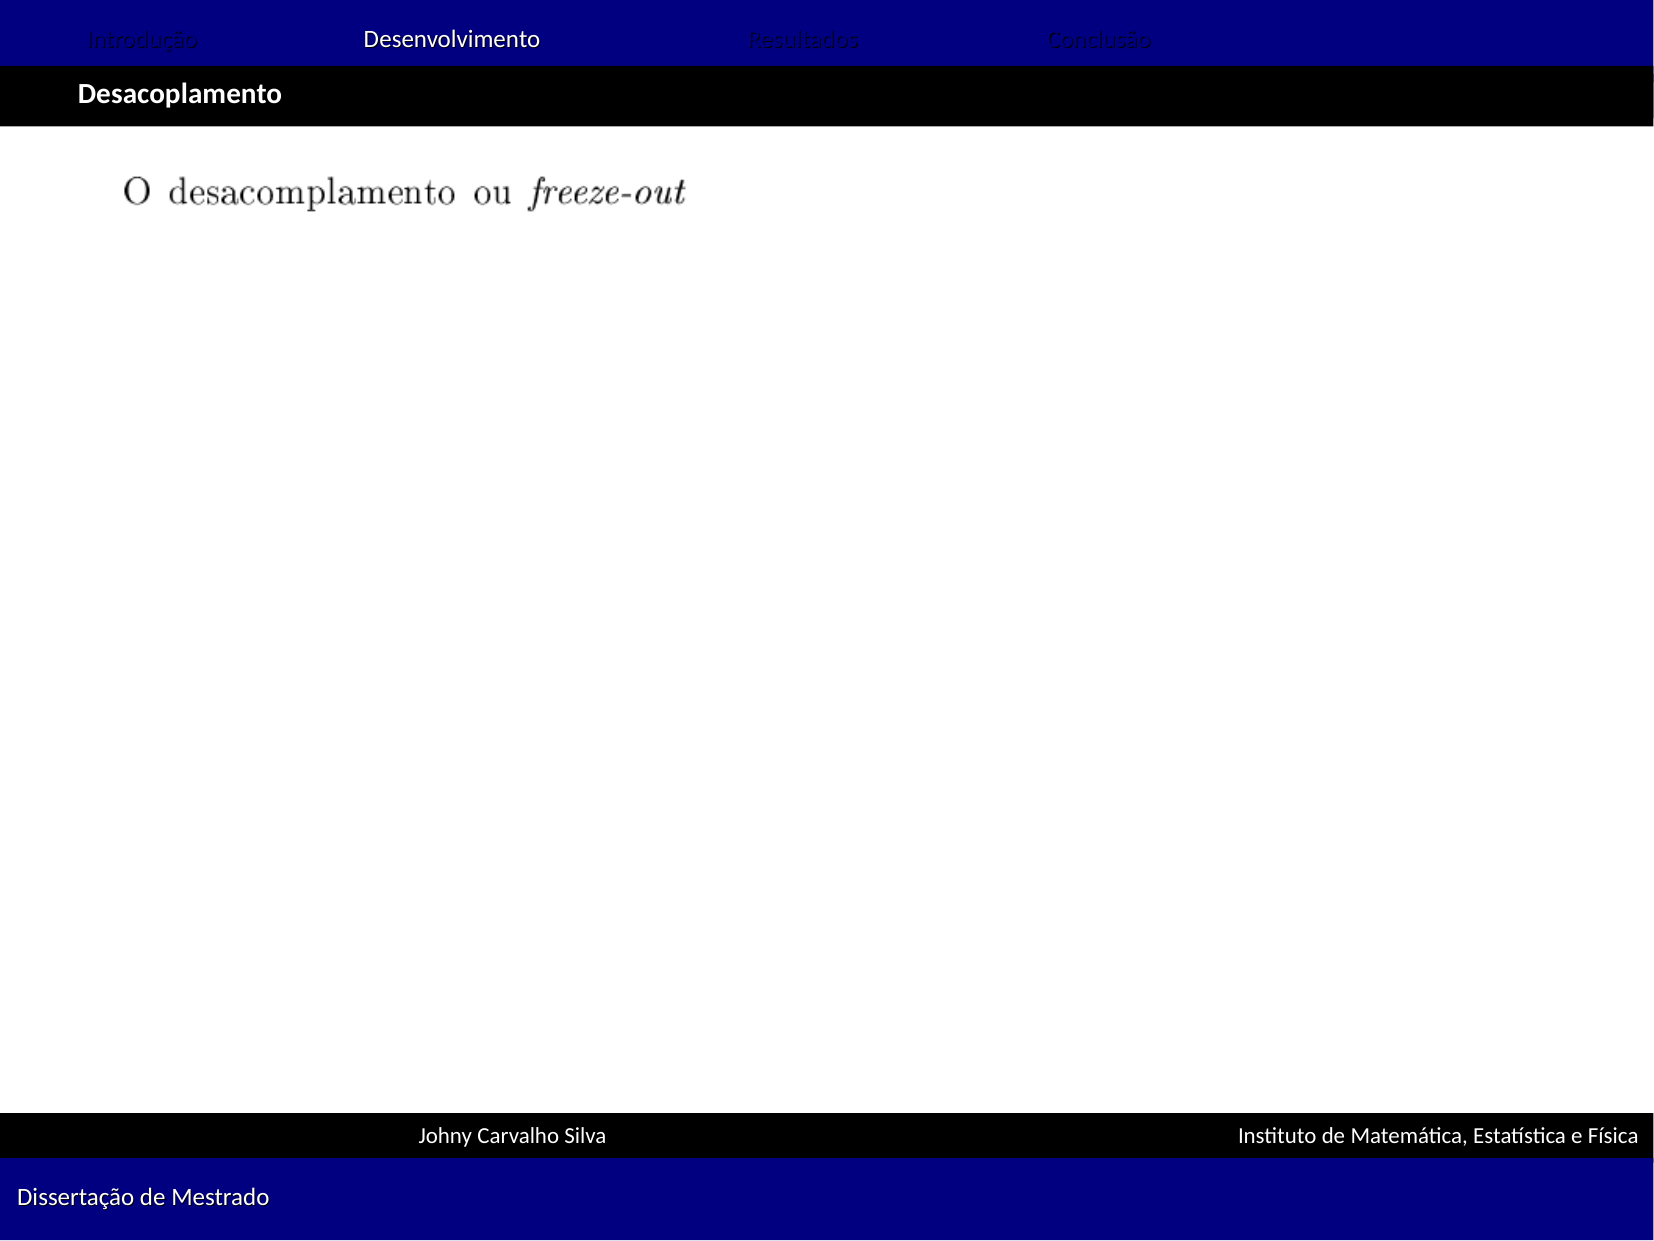

Introdução Desenvolvimento Resultados Conclusão
 Desacoplamento
# Johny Carvalho Silva Instituto de Matemática, Estatística e Física
 Dissertação de Mestrado